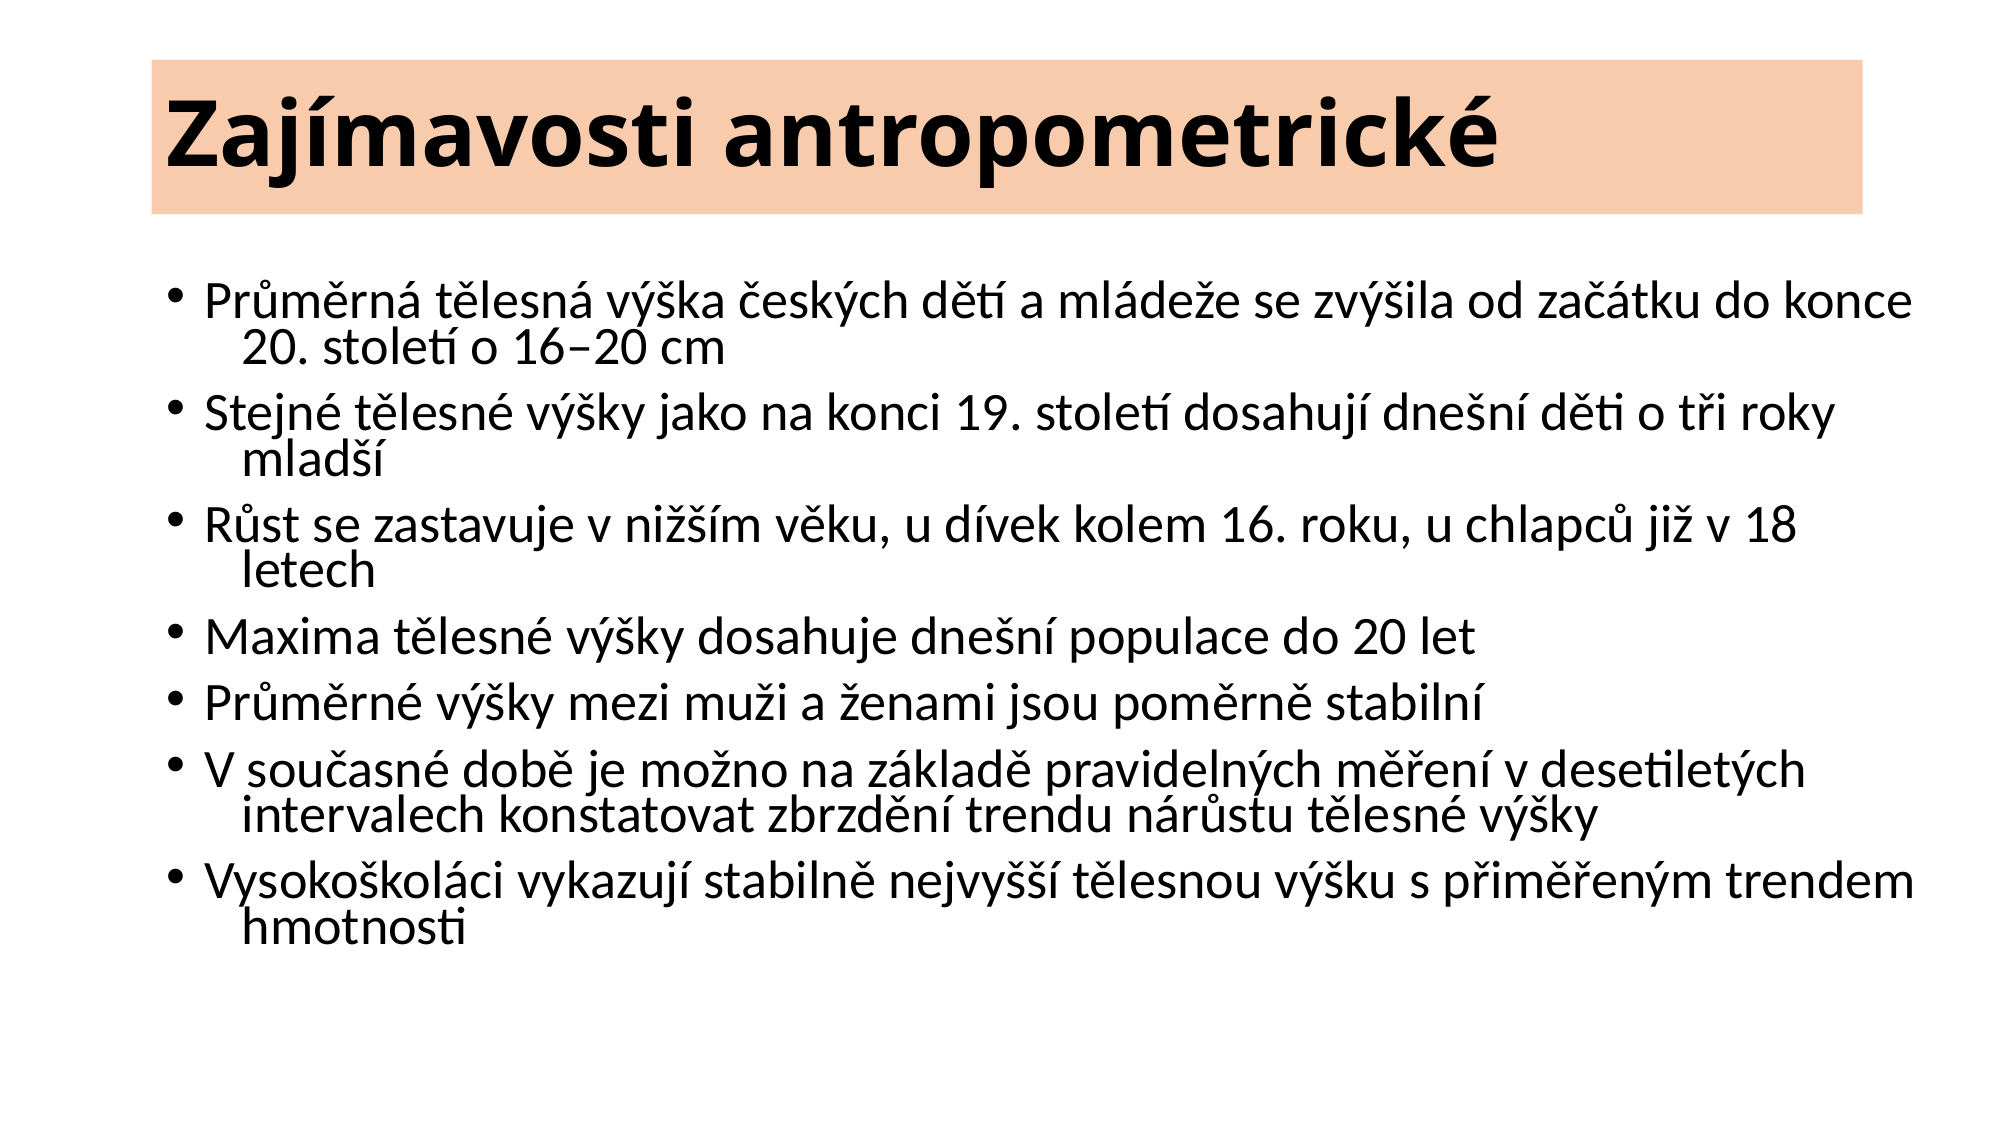

# Zajímavosti antropometrické
Průměrná tělesná výška českých dětí a mládeže se zvýšila od začátku do konce 20. století o 16–20 cm
Stejné tělesné výšky jako na konci 19. století dosahují dnešní děti o tři roky mladší
Růst se zastavuje v nižším věku, u dívek kolem 16. roku, u chlapců již v 18 letech
Maxima tělesné výšky dosahuje dnešní populace do 20 let
Průměrné výšky mezi muži a ženami jsou poměrně stabilní
V současné době je možno na základě pravidelných měření v desetiletých intervalech konstatovat zbrzdění trendu nárůstu tělesné výšky
Vysokoškoláci vykazují stabilně nejvyšší tělesnou výšku s přiměřeným trendem hmotnosti